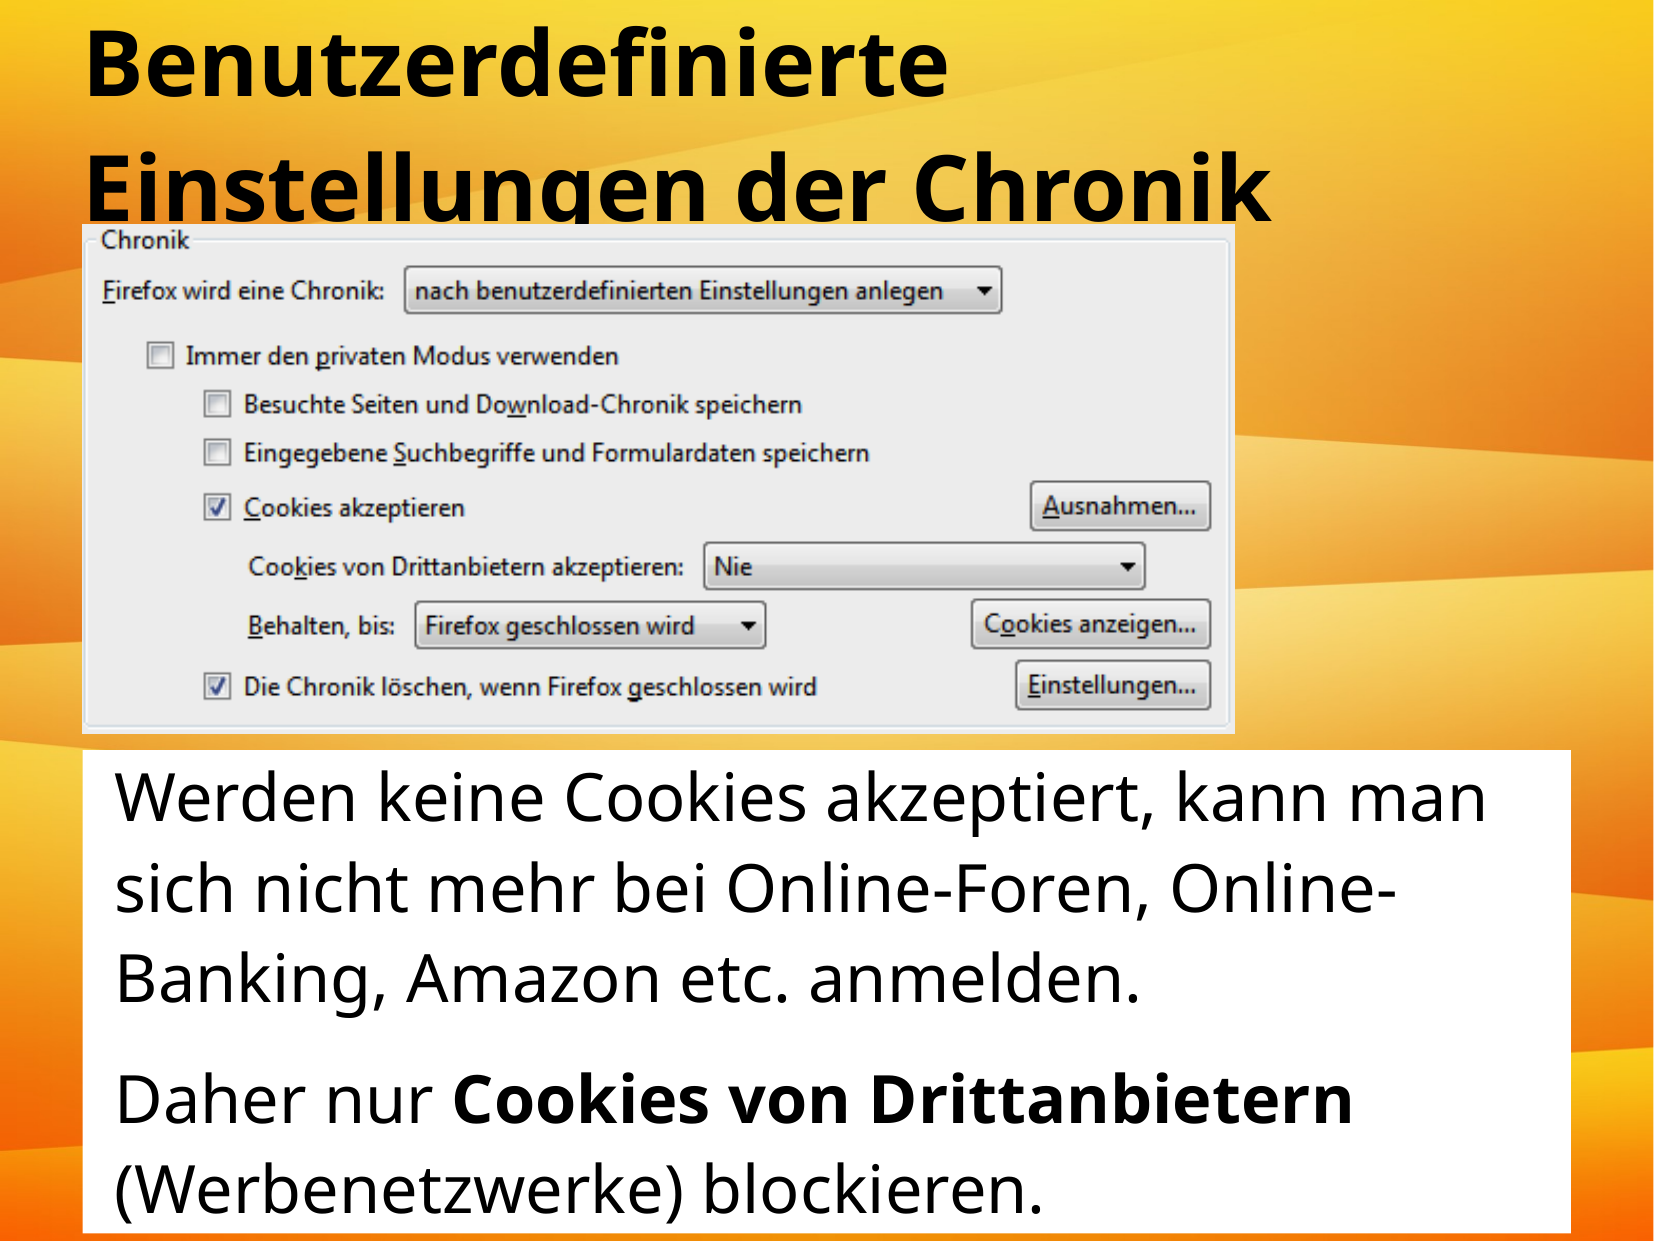

# Benutzerdefinierte Einstellungen der Chronik
Werden keine Cookies akzeptiert, kann man sich nicht mehr bei Online-Foren, Online-Banking, Amazon etc. anmelden.
Daher nur Cookies von Drittanbietern (Werbenetzwerke) blockieren.
23.11.2013
CryptoParty, Kollnau
6